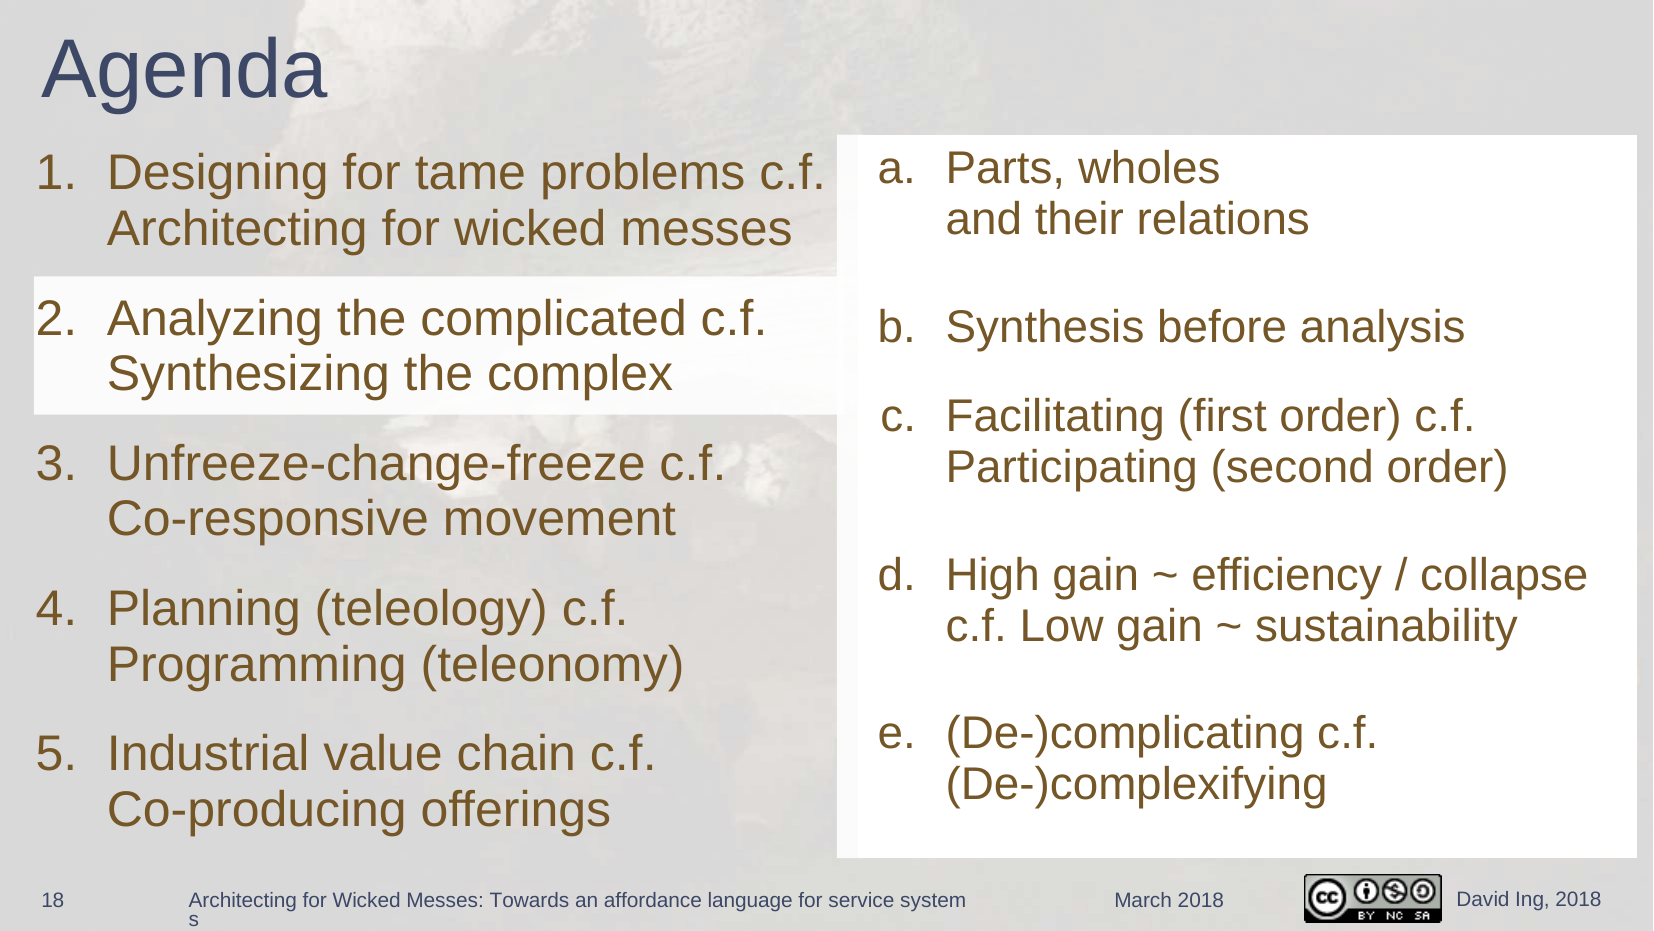

# Agenda
| a. | Parts, wholes and their relations |
| --- | --- |
| b. | Synthesis before analysis |
| c. | Facilitating (first order) c.f. Participating (second order) |
| d. | High gain ~ efficiency / collapse c.f. Low gain ~ sustainability |
| e. | (De-)complicating c.f. (De-)complexifying |
| 1. | Designing for tame problems c.f. Architecting for wicked messes |
| --- | --- |
| 2. | Analyzing the complicated c.f. Synthesizing the complex |
| 3. | Unfreeze-change-freeze c.f. Co-responsive movement |
| 4. | Planning (teleology) c.f. Programming (teleonomy) |
| 5. | Industrial value chain c.f. Co-producing offerings |
Architecting for Wicked Messes: Towards an affordance language for service systems
March 2018
18